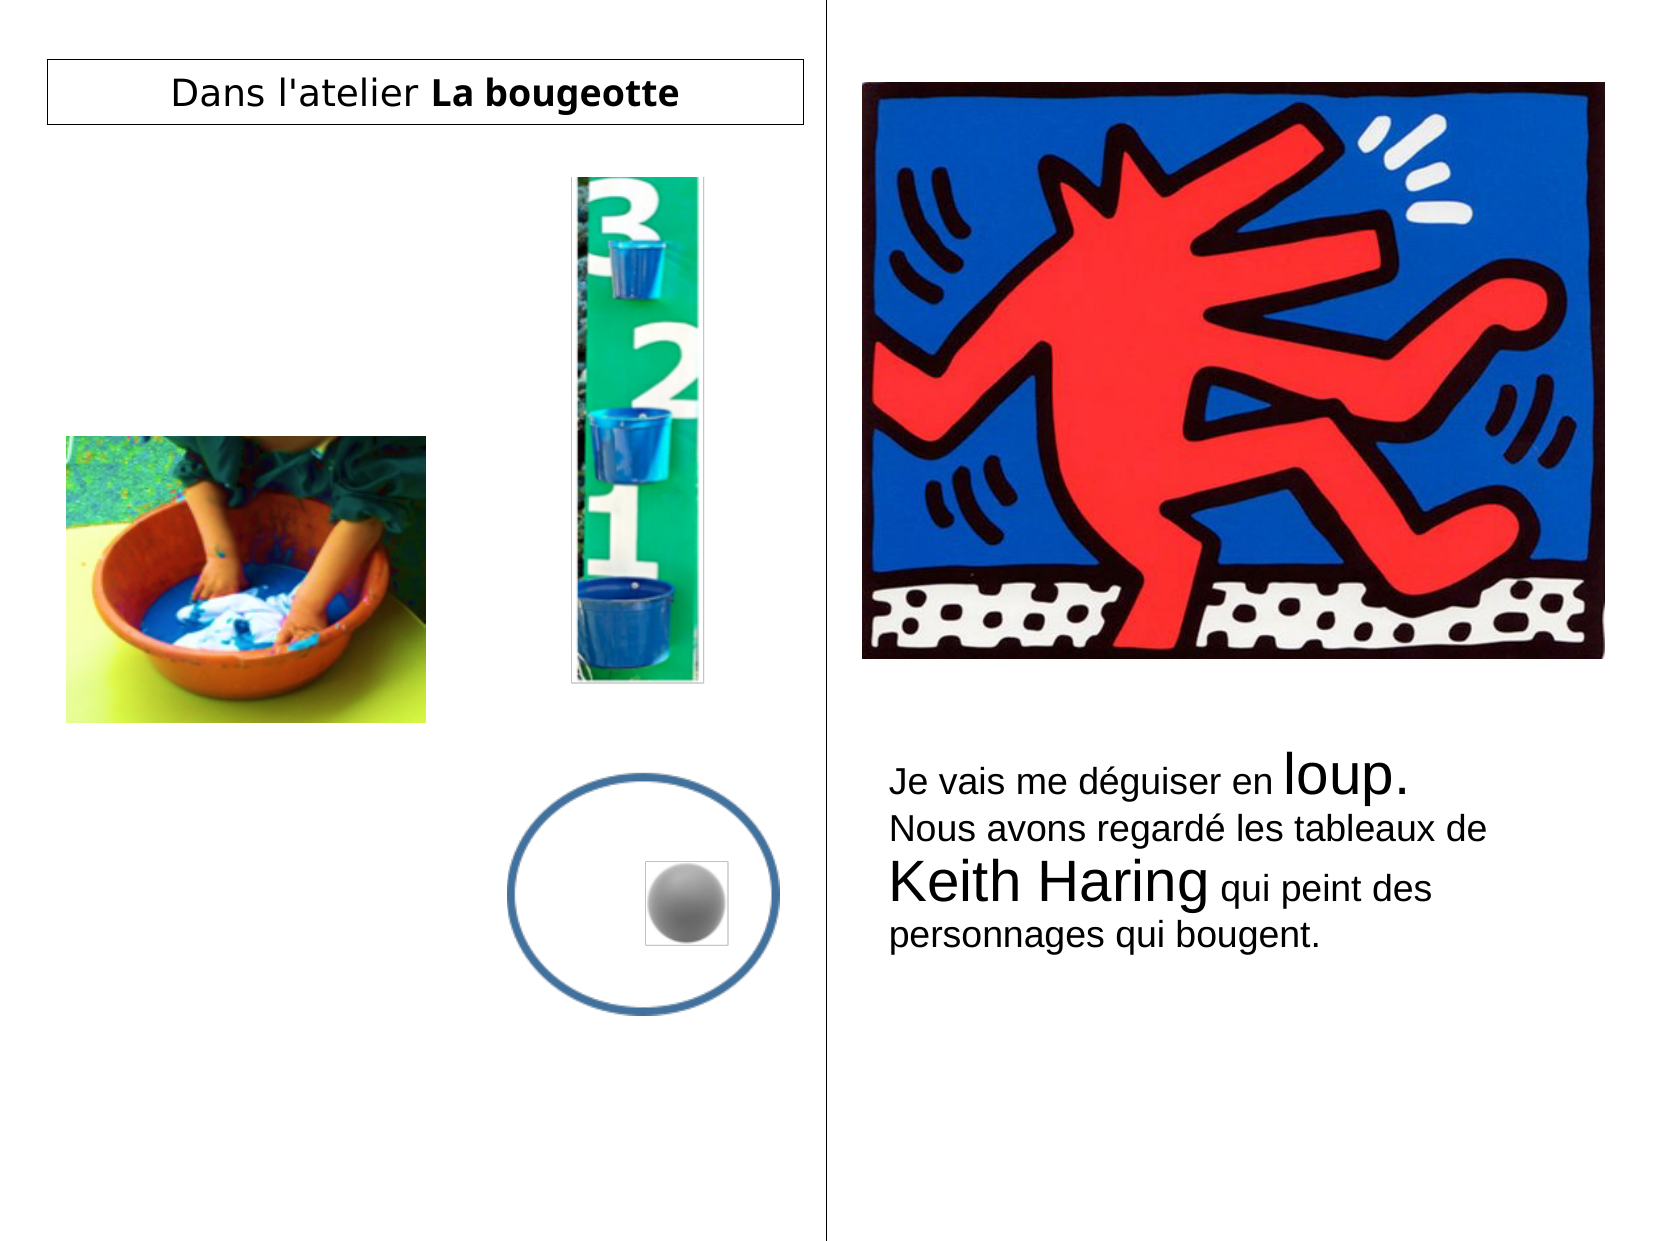

Dans l'atelier La bougeotte
Je vais me déguiser en loup.
Nous avons regardé les tableaux de Keith Haring qui peint des personnages qui bougent.